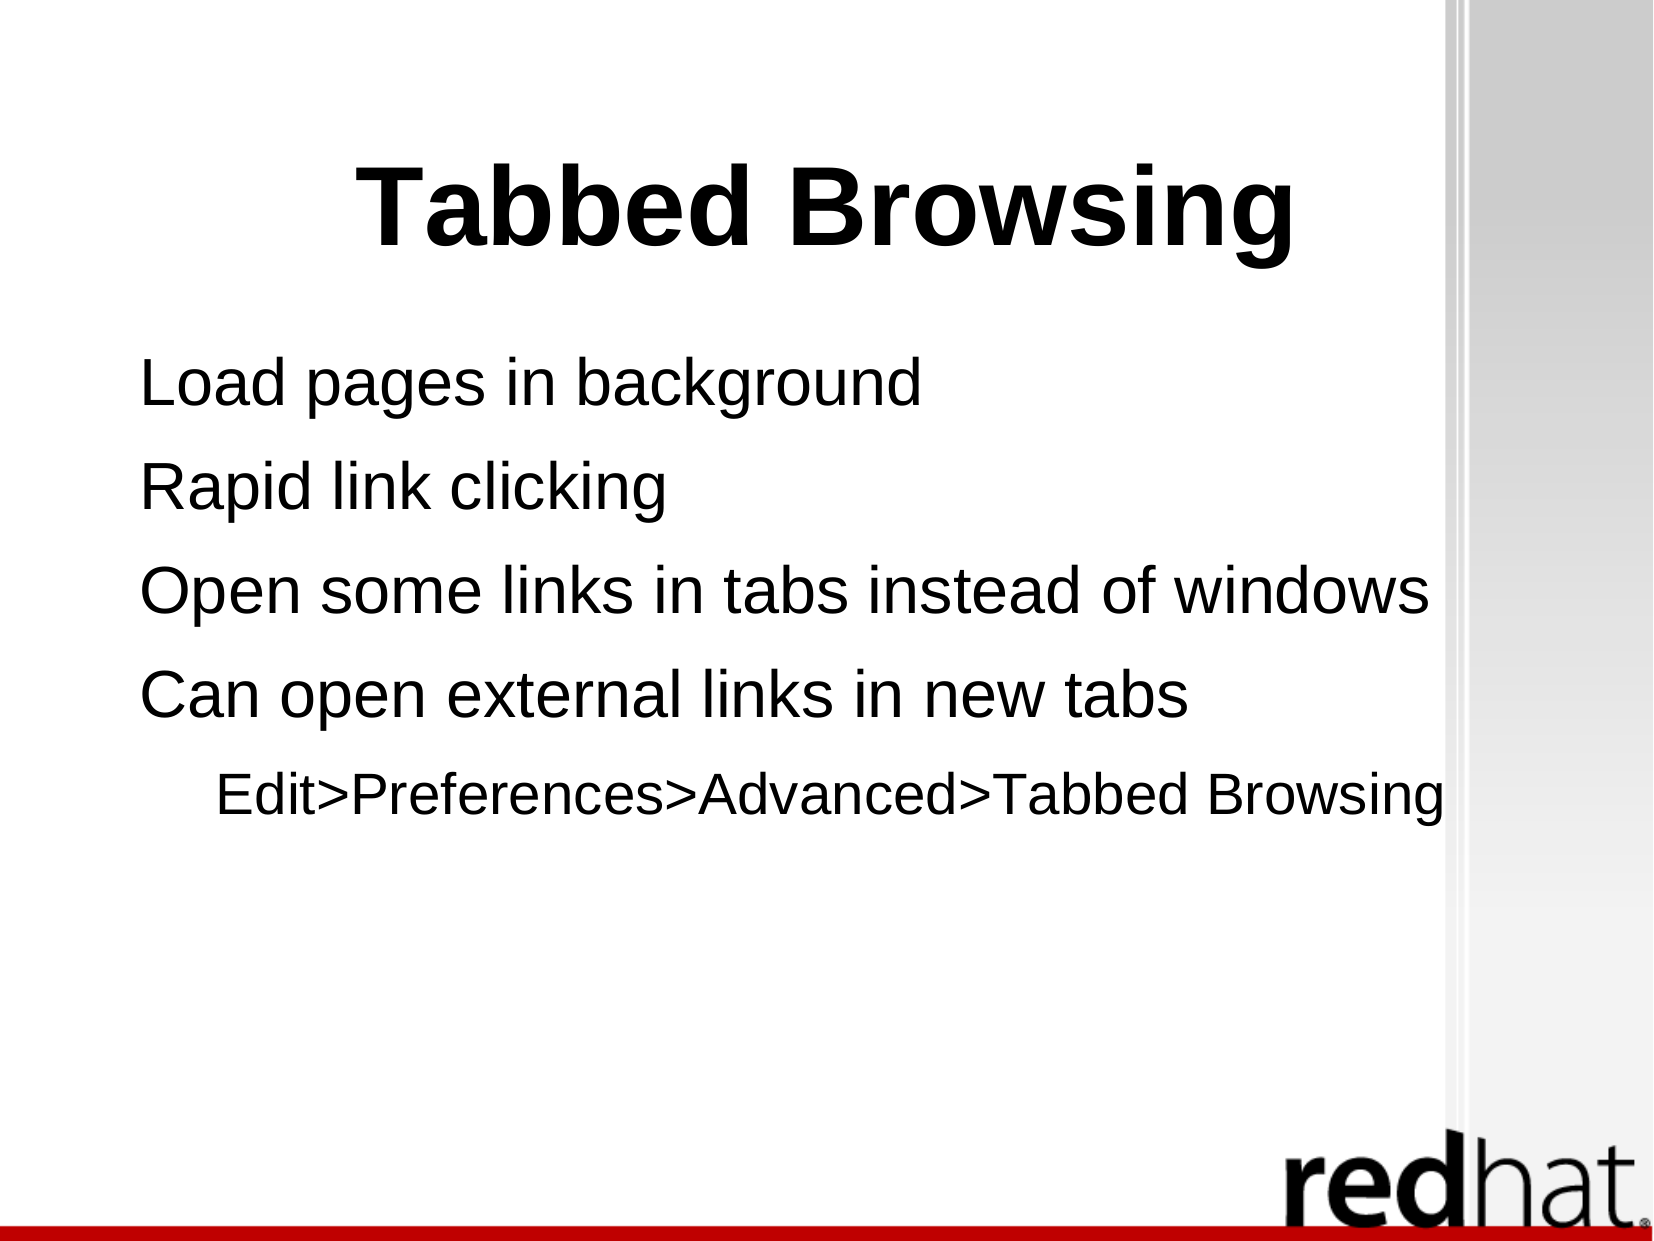

# Tabbed Browsing
Load pages in background
Rapid link clicking
Open some links in tabs instead of windows
Can open external links in new tabs
Edit>Preferences>Advanced>Tabbed Browsing